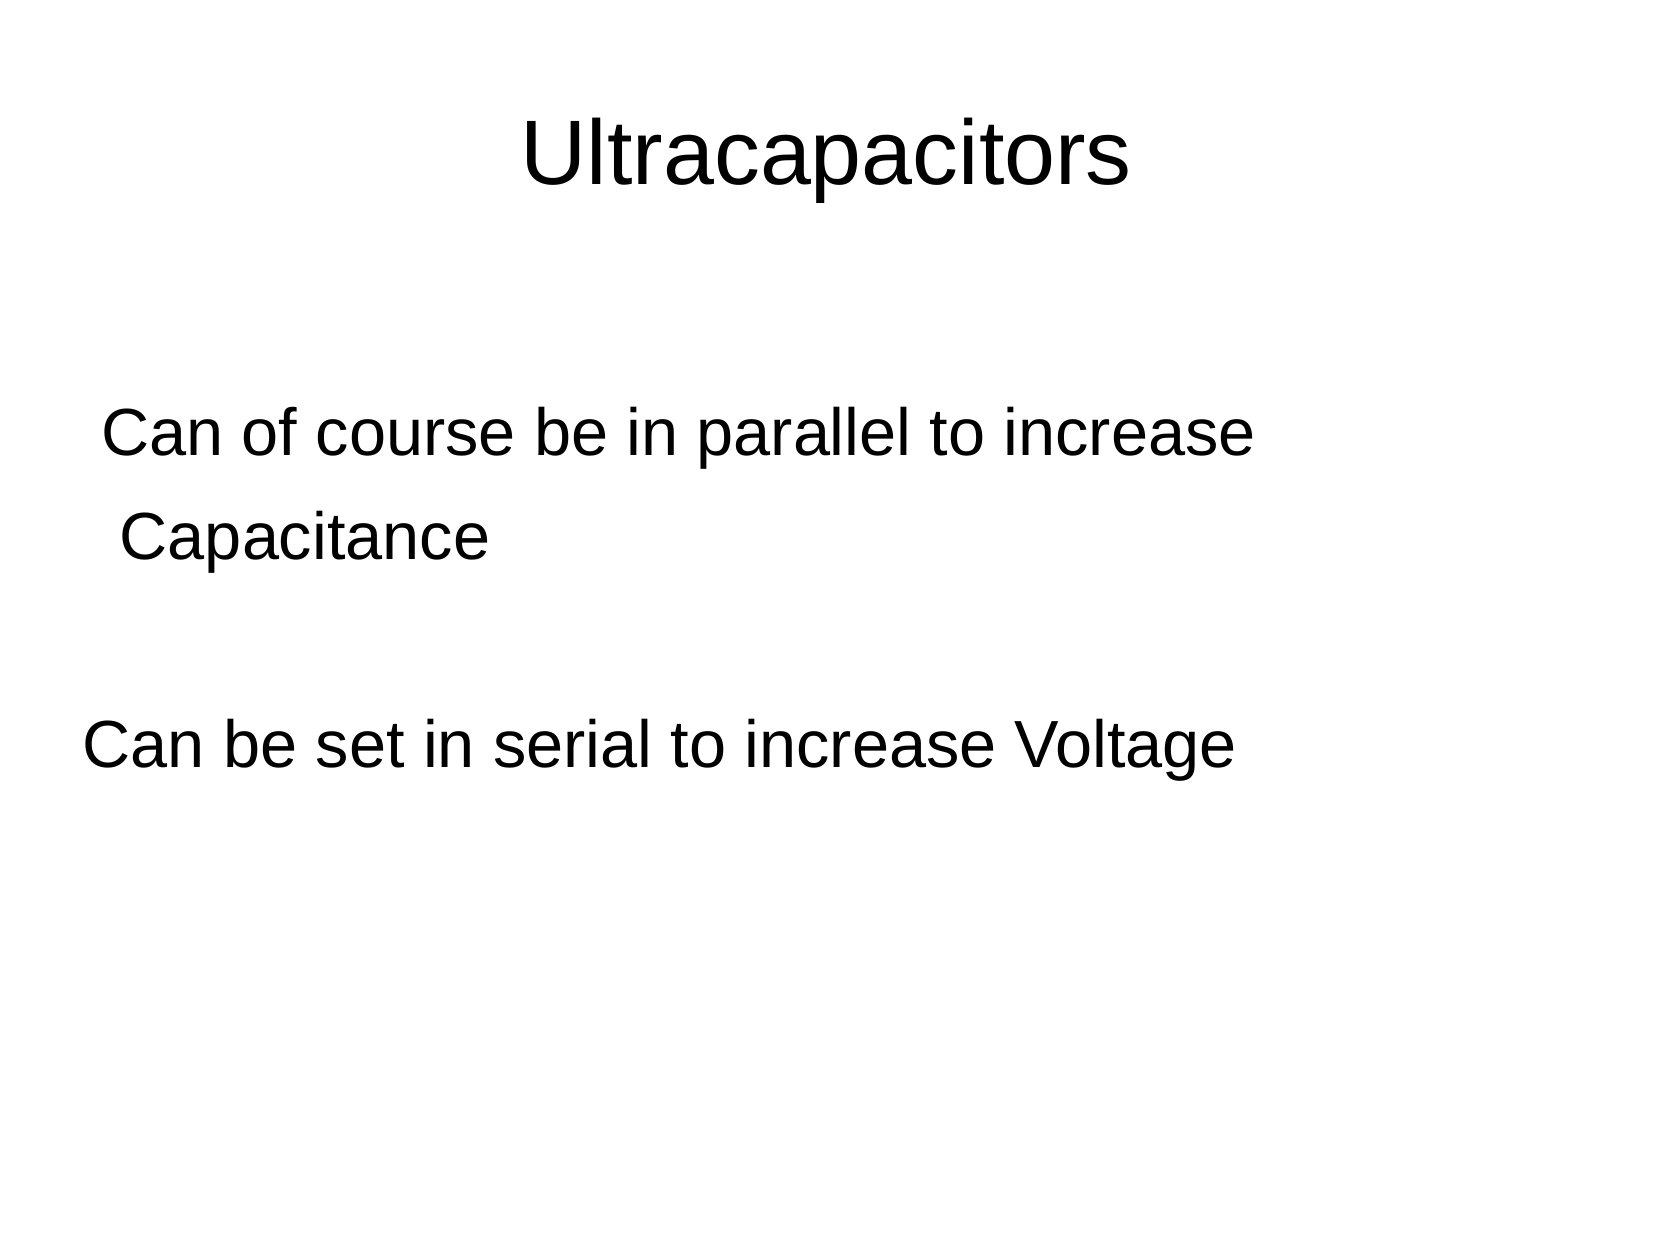

# Ultracapacitors
 Can of course be in parallel to increase
 Capacitance
Can be set in serial to increase Voltage